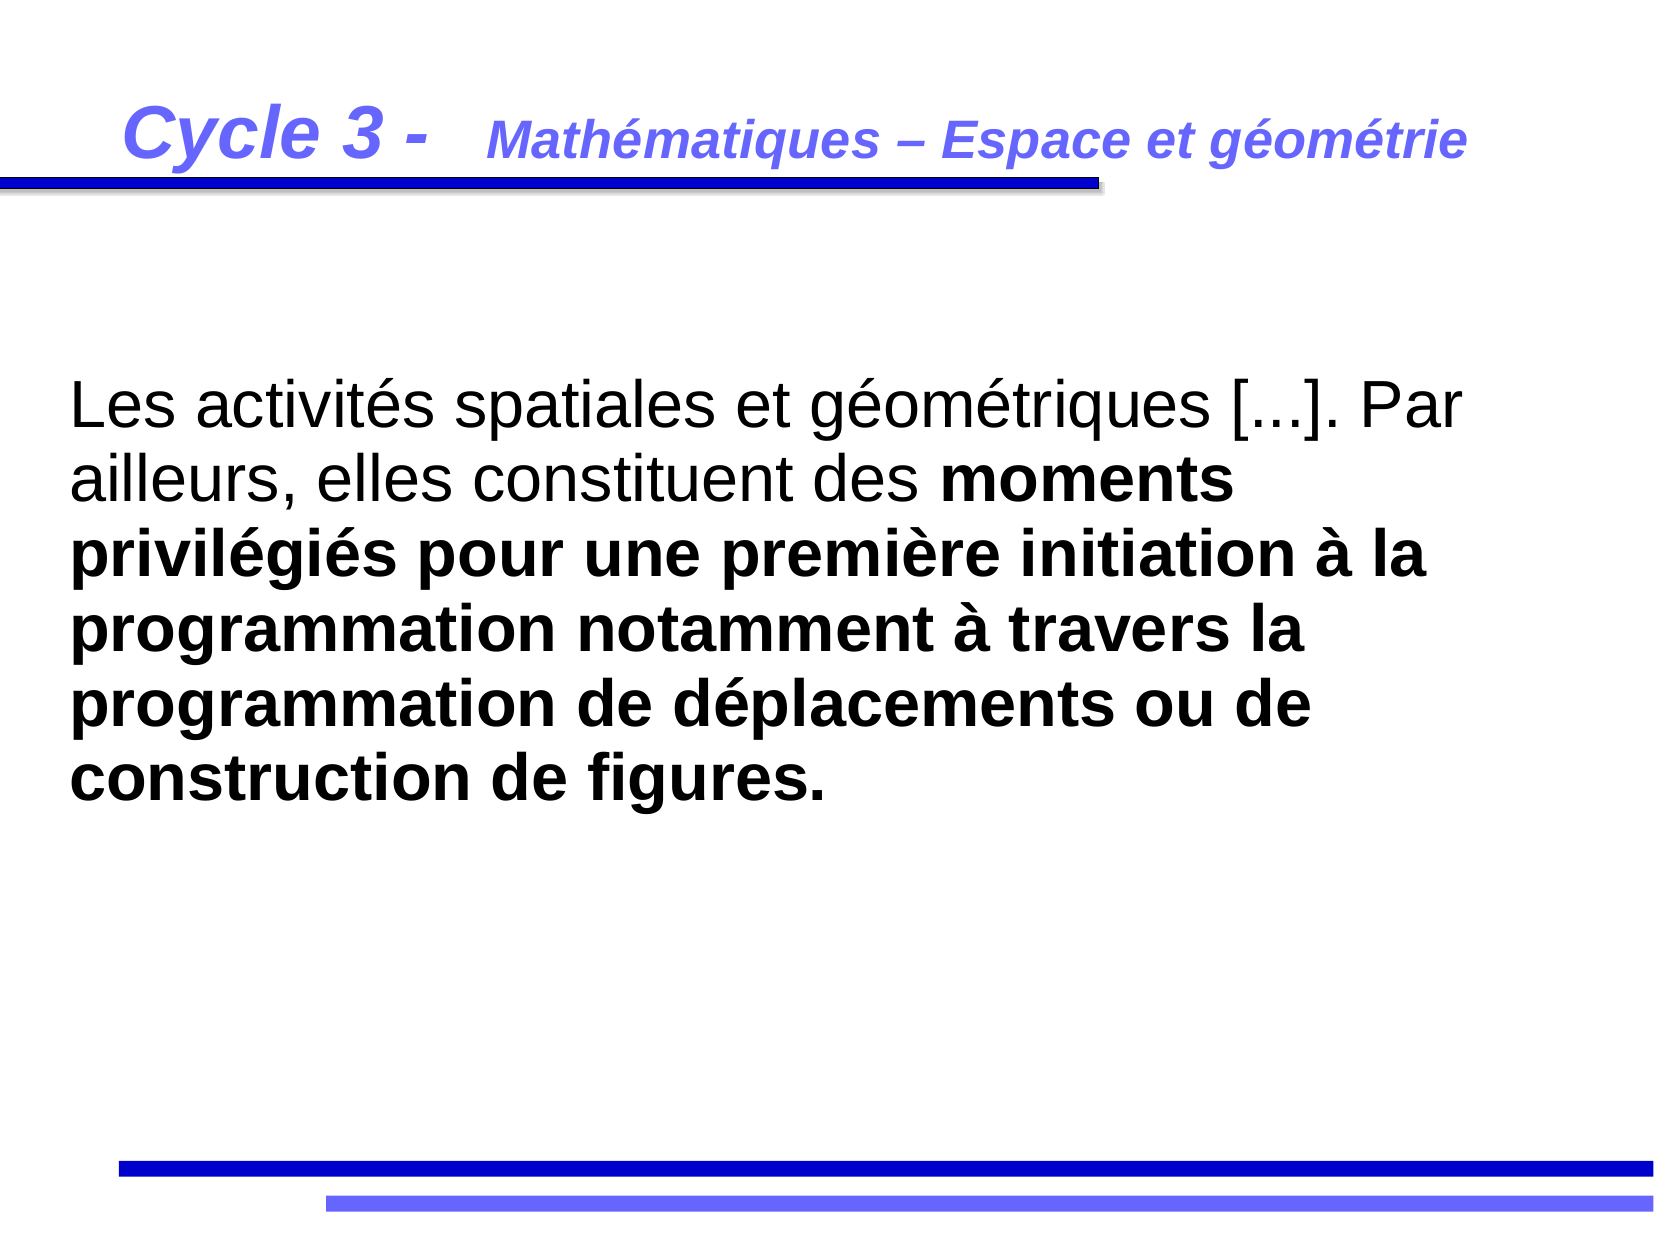

# Cycle 3 - Mathématiques – Espace et géométrie
Les activités spatiales et géométriques [...]. Par ailleurs, elles constituent des moments privilégiés pour une première initiation à la programmation notamment à travers la programmation de déplacements ou de construction de figures.